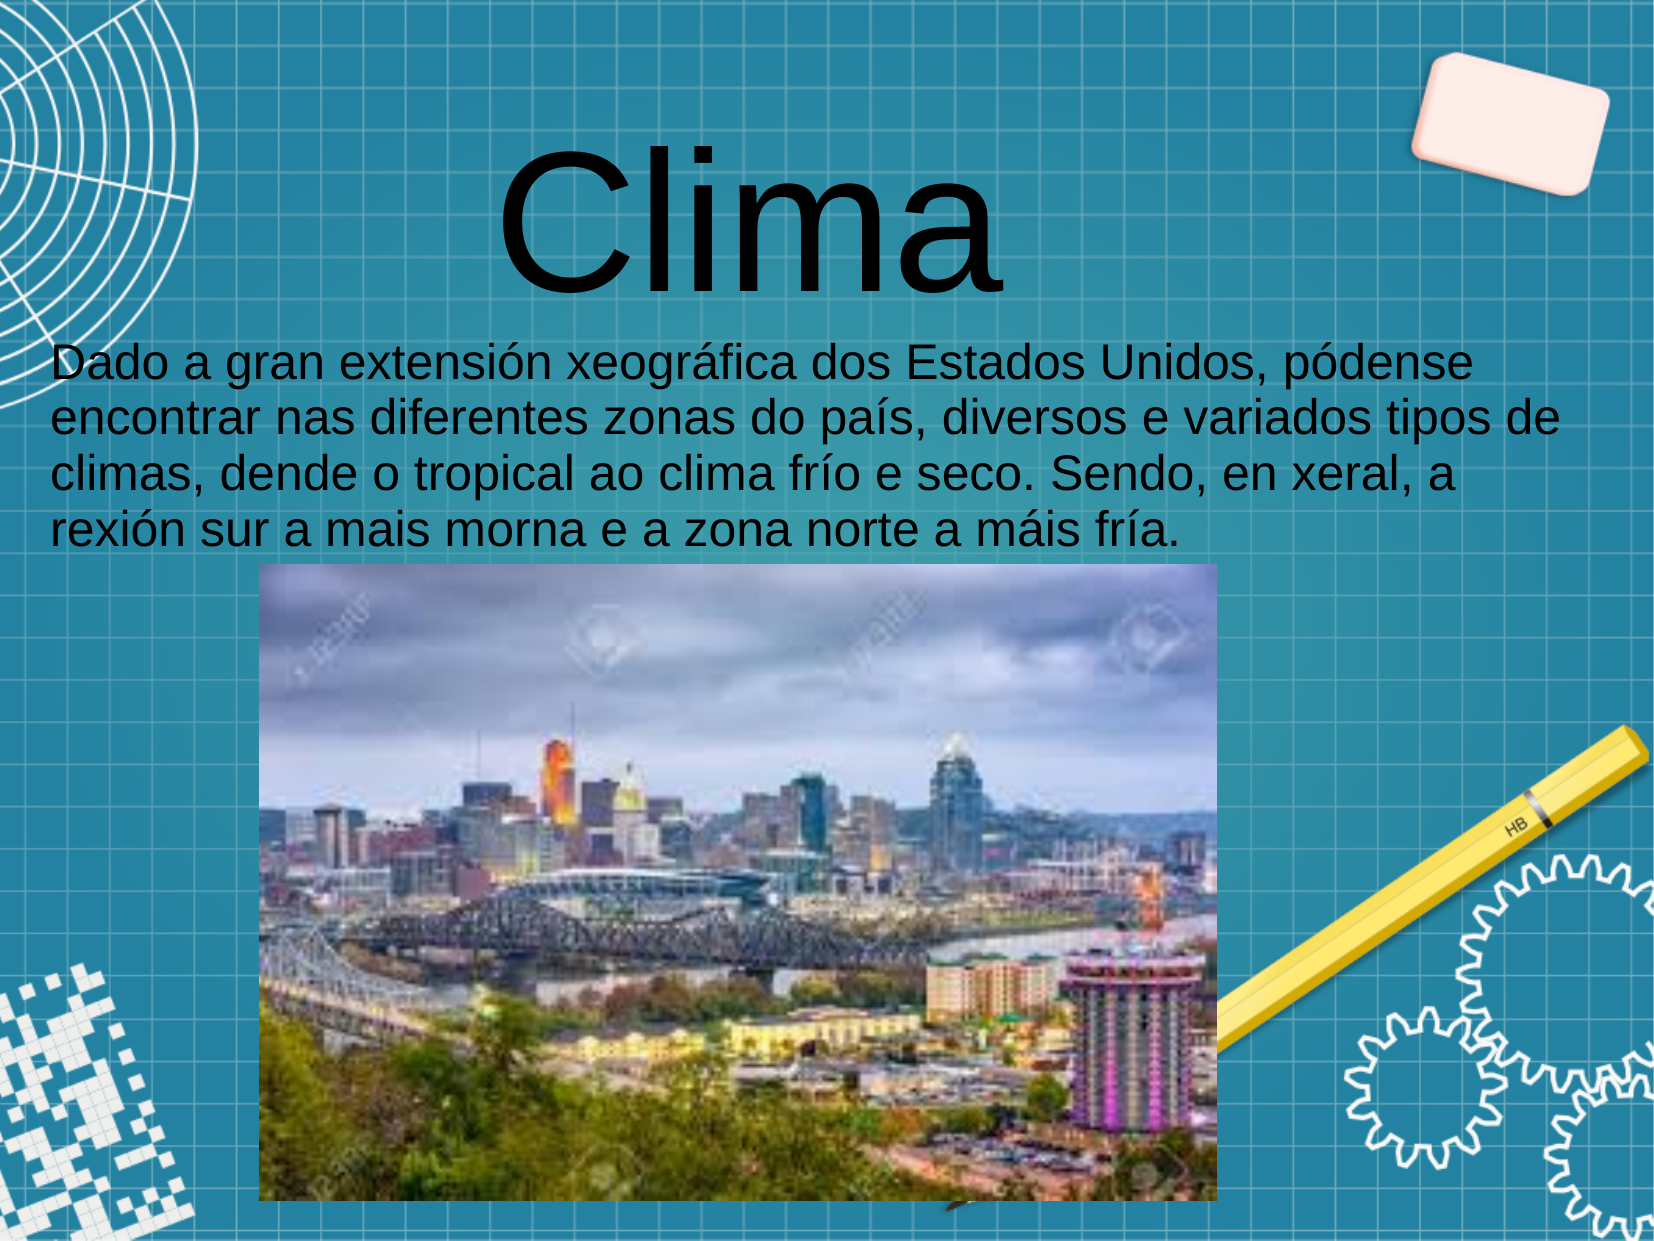

Clima
Dado a gran extensión xeográfica dos Estados Unidos, pódense encontrar nas diferentes zonas do país, diversos e variados tipos de climas, dende o tropical ao clima frío e seco. Sendo, en xeral, a rexión sur a mais morna e a zona norte a máis fría.